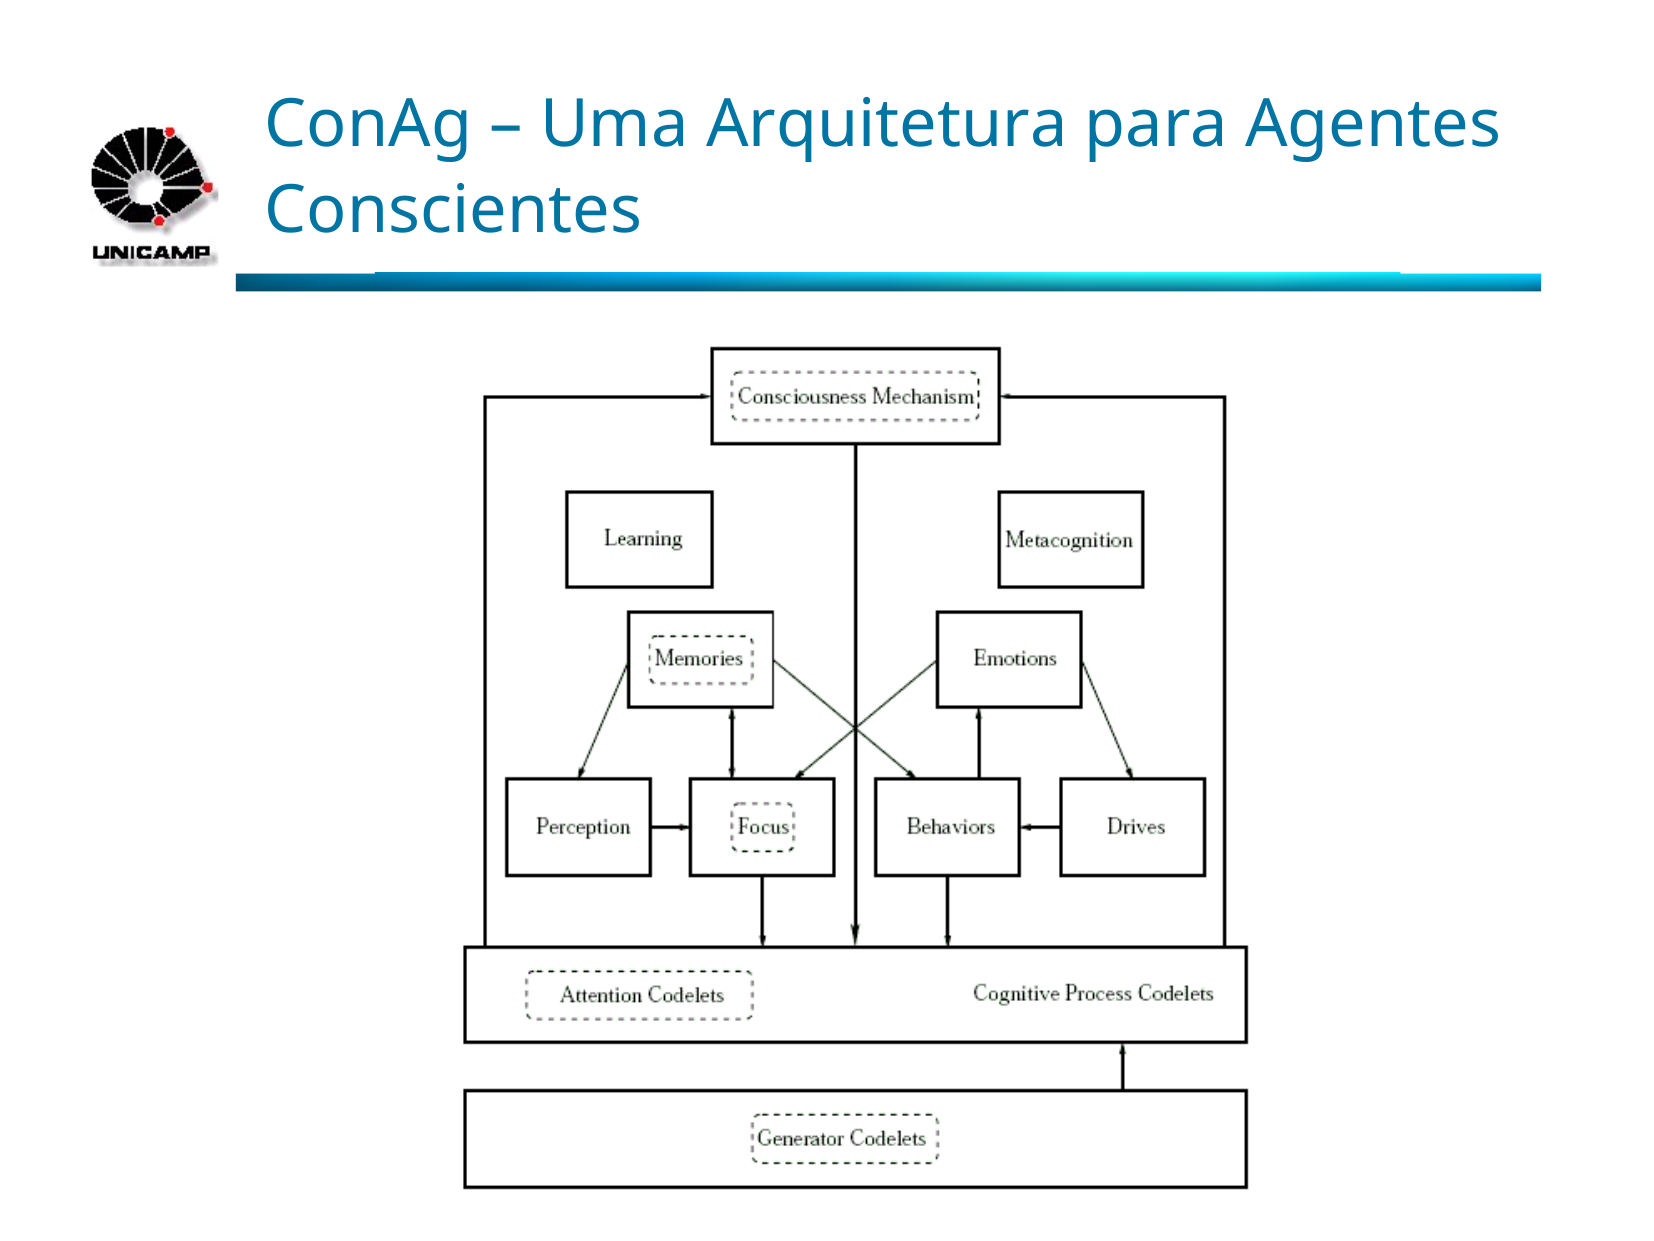

# ConAg – Uma Arquitetura para Agentes Conscientes